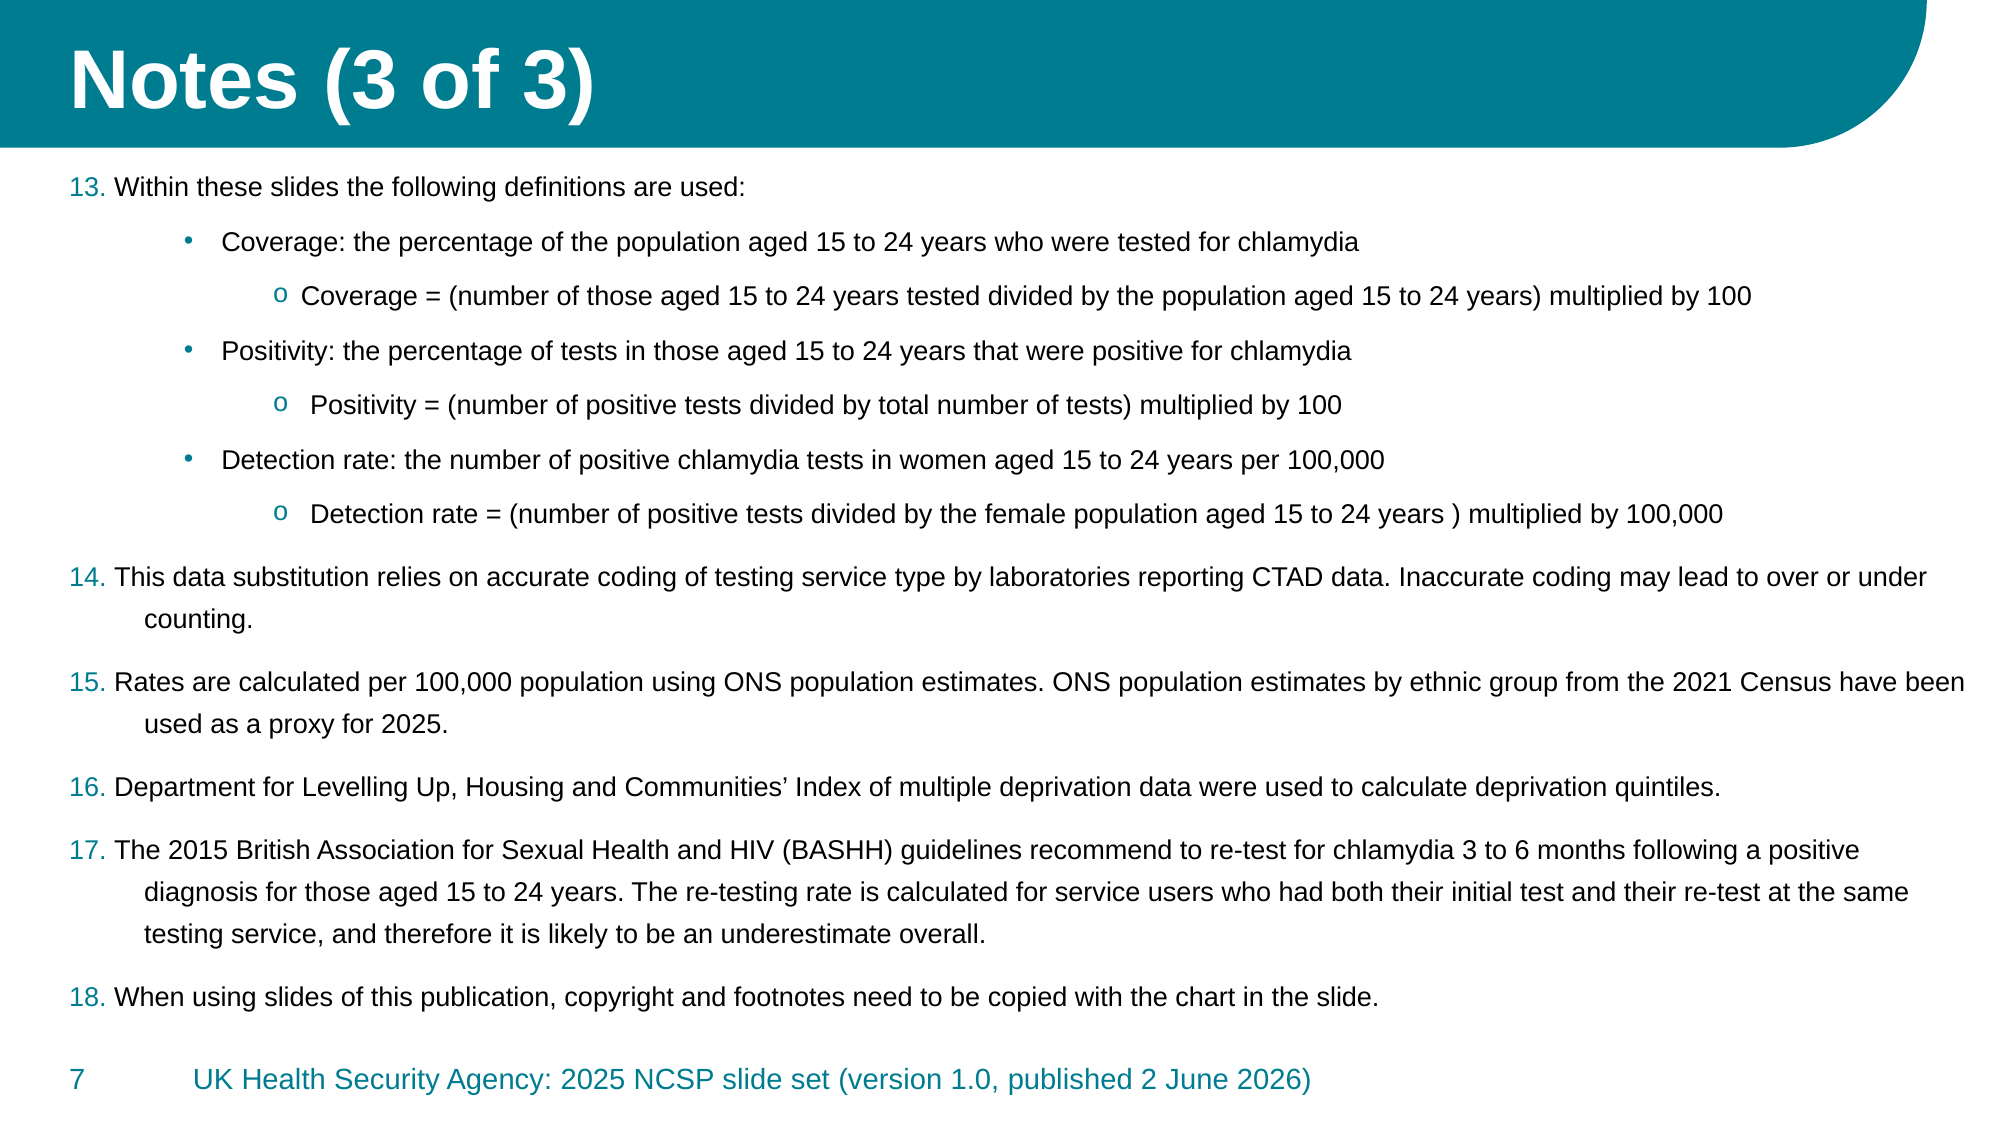

# Notes (3 of 3)
13. Within these slides the following definitions are used:
Coverage: the percentage of the population aged 15 to 24 years who were tested for chlamydia
Coverage = (number of those aged 15 to 24 years tested divided by the population aged 15 to 24 years) multiplied by 100
Positivity: the percentage of tests in those aged 15 to 24 years that were positive for chlamydia
Positivity = (number of positive tests divided by total number of tests) multiplied by 100
Detection rate: the number of positive chlamydia tests in women aged 15 to 24 years per 100,000
Detection rate = (number of positive tests divided by the female population aged 15 to 24 years ) multiplied by 100,000
 This data substitution relies on accurate coding of testing service type by laboratories reporting CTAD data. Inaccurate coding may lead to over or under counting.
 Rates are calculated per 100,000 population using ONS population estimates. ONS population estimates by ethnic group from the 2021 Census have been used as a proxy for 2025.
 Department for Levelling Up, Housing and Communities’ Index of multiple deprivation data were used to calculate deprivation quintiles.
 The 2015 British Association for Sexual Health and HIV (BASHH) guidelines recommend to re-test for chlamydia 3 to 6 months following a positive diagnosis for those aged 15 to 24 years. The re-testing rate is calculated for service users who had both their initial test and their re-test at the same testing service, and therefore it is likely to be an underestimate overall.
 When using slides of this publication, copyright and footnotes need to be copied with the chart in the slide.
7